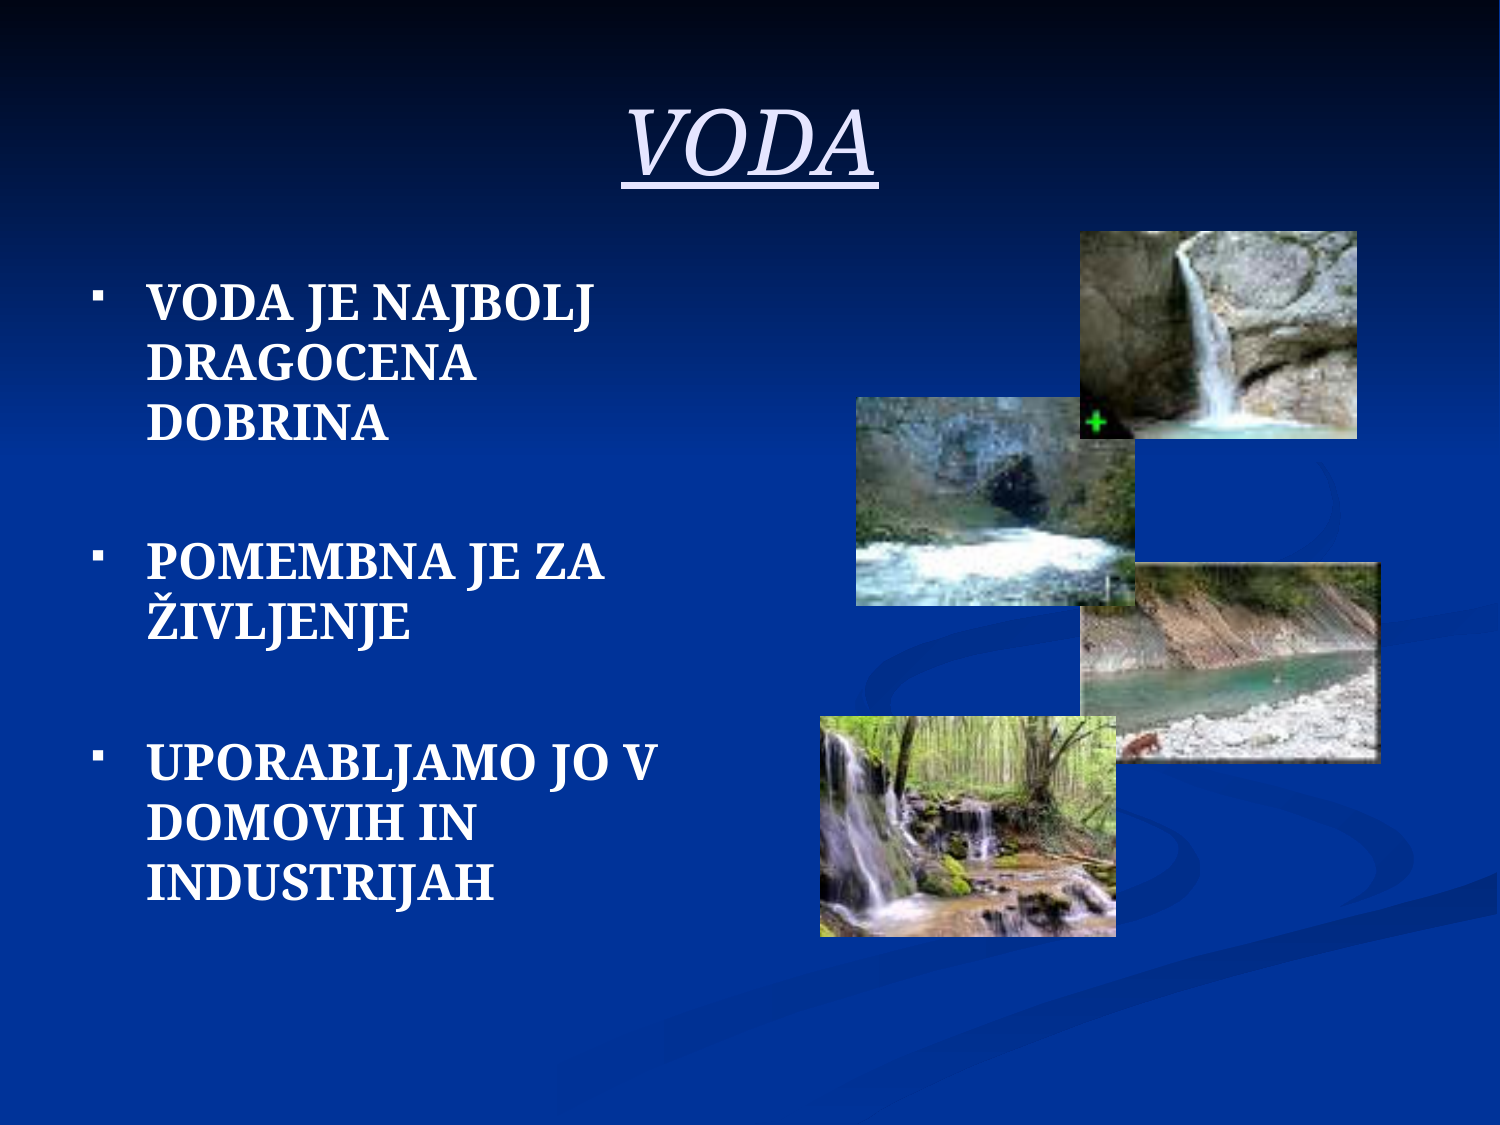

# VODA
VODA JE NAJBOLJ DRAGOCENA DOBRINA
POMEMBNA JE ZA ŽIVLJENJE
UPORABLJAMO JO V DOMOVIH IN INDUSTRIJAH